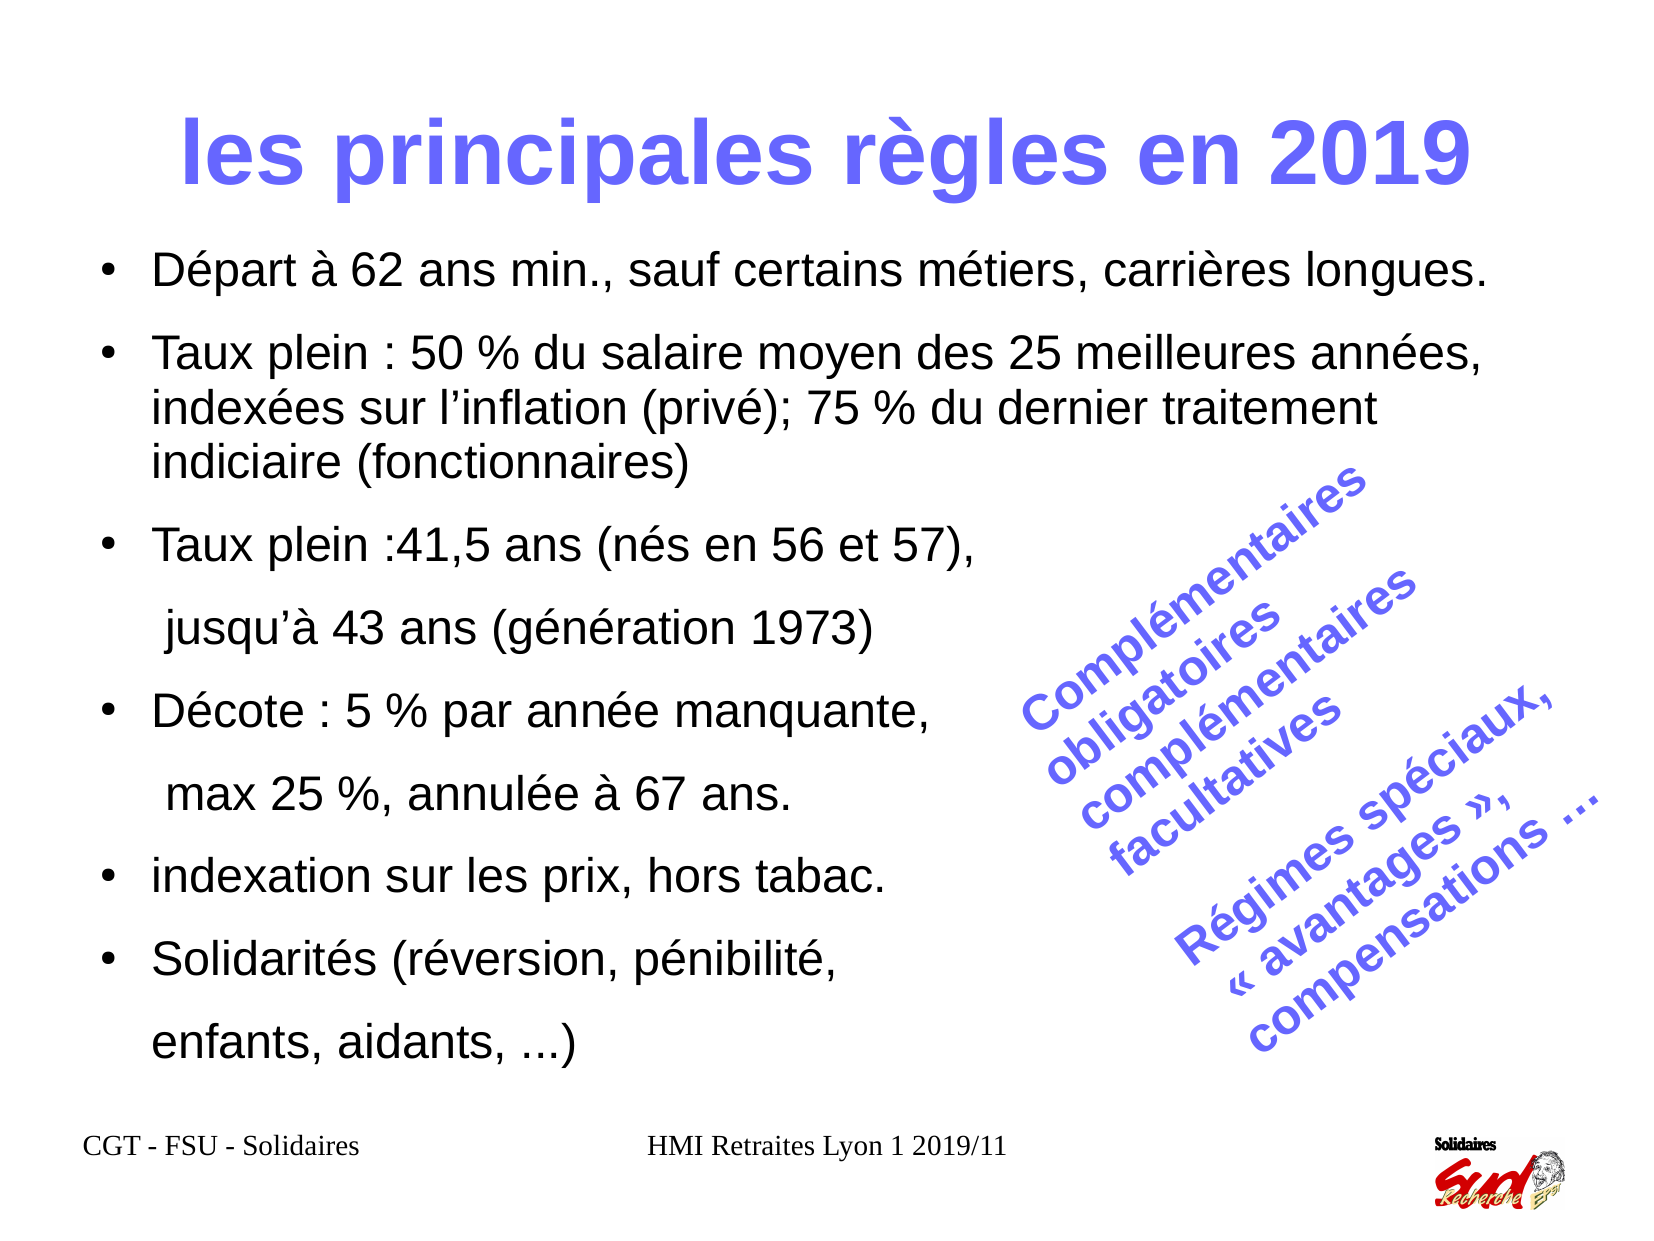

# les principales règles en 2019
Départ à 62 ans min., sauf certains métiers, carrières longues.
Taux plein : 50 % du salaire moyen des 25 meilleures années, indexées sur l’inflation (privé); 75 % du dernier traitement indiciaire (fonctionnaires)
Taux plein :41,5 ans (nés en 56 et 57),
 jusqu’à 43 ans (génération 1973)
Décote : 5 % par année manquante,
 max 25 %, annulée à 67 ans.
indexation sur les prix, hors tabac.
Solidarités (réversion, pénibilité,
enfants, aidants, ...)
 Complémentaires obligatoires
complémentaires facultatives
Régimes spéciaux,
 « avantages »,
compensations …
CGT - FSU - Solidaires
HMI Retraites Lyon 1 2019/11